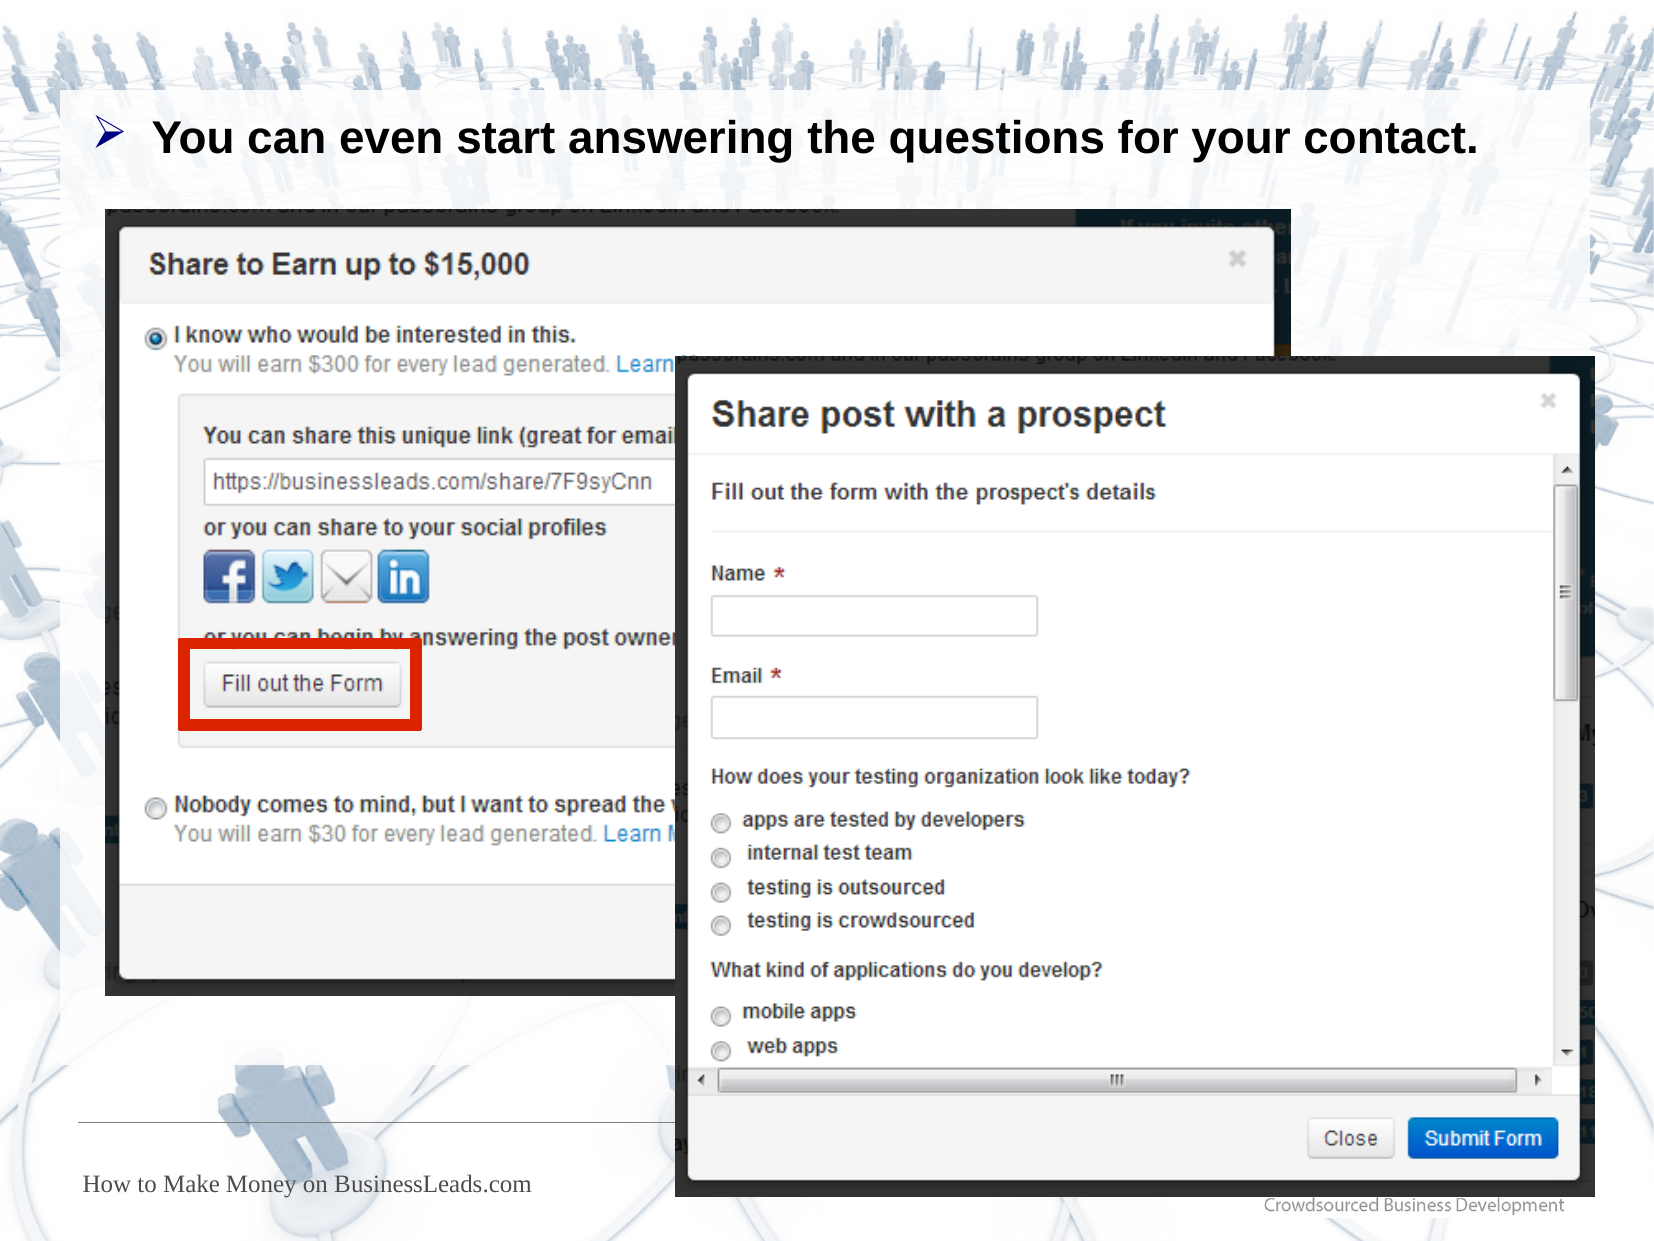

# You can even start answering the questions for your contact.